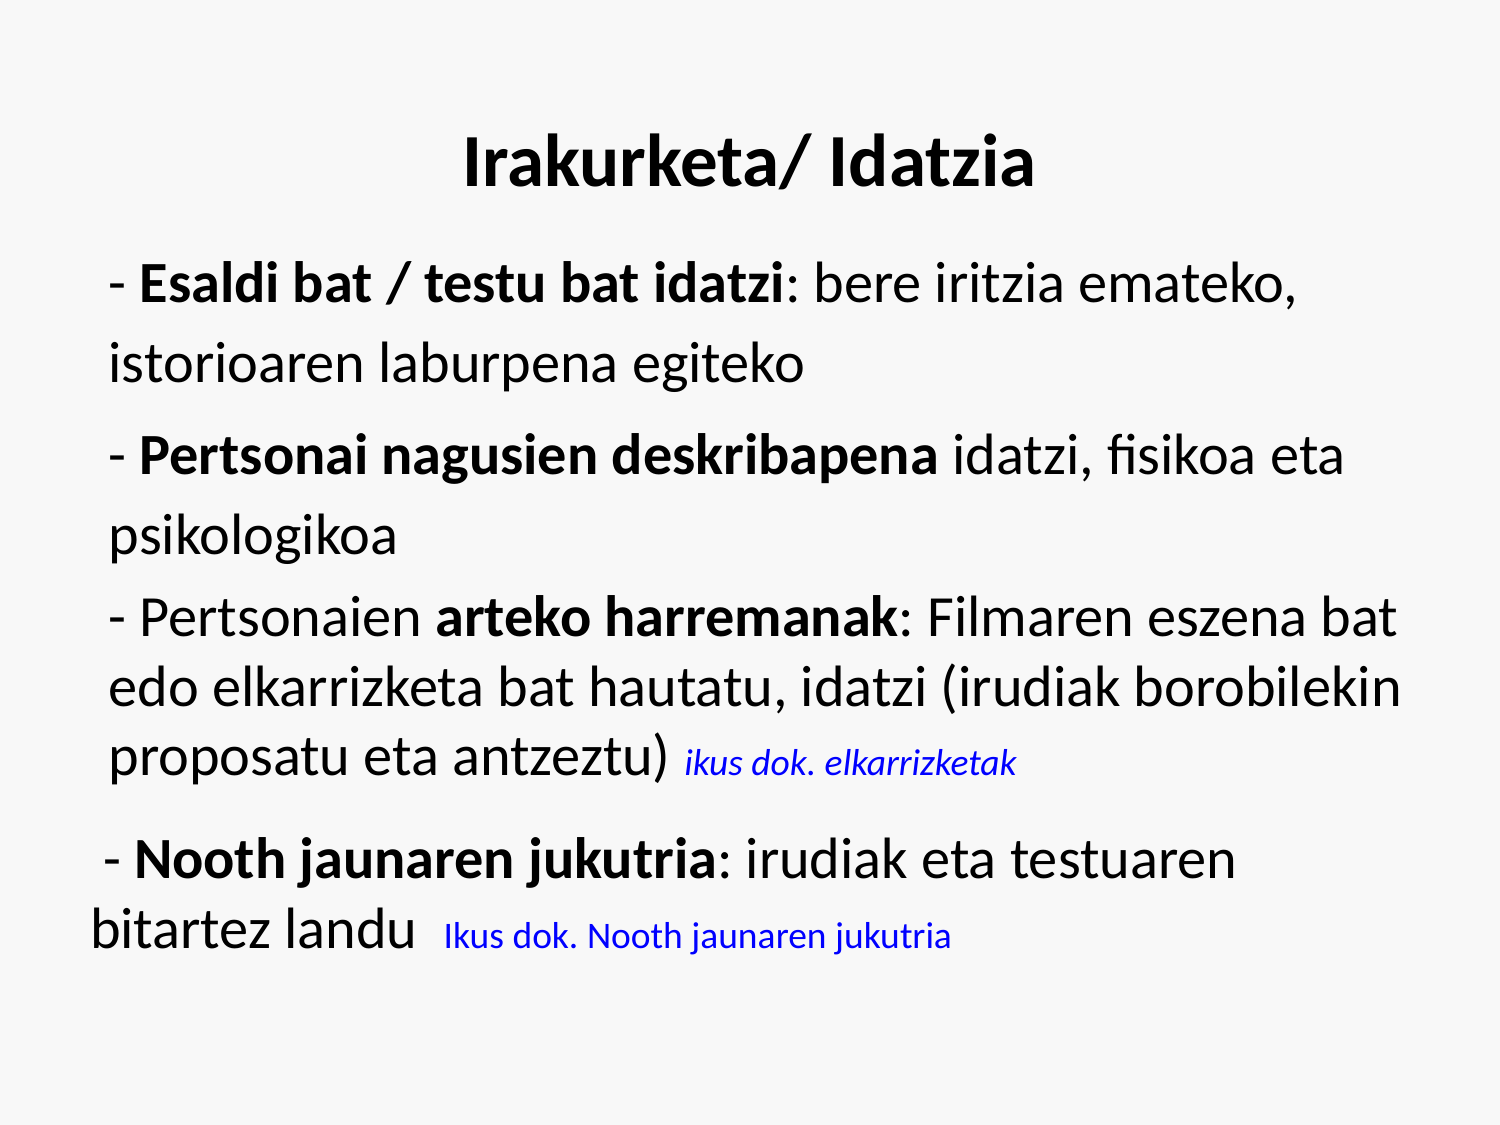

# Irakurketa/ Idatzia
- Esaldi bat / testu bat idatzi: bere iritzia emateko, istorioaren laburpena egiteko
- Pertsonai nagusien deskribapena idatzi, fisikoa eta psikologikoa
- Pertsonaien arteko harremanak: Filmaren eszena bat edo elkarrizketa bat hautatu, idatzi (irudiak borobilekin proposatu eta antzeztu) ikus dok. elkarrizketak
 - Nooth jaunaren jukutria: irudiak eta testuaren bitartez landu Ikus dok. Nooth jaunaren jukutria